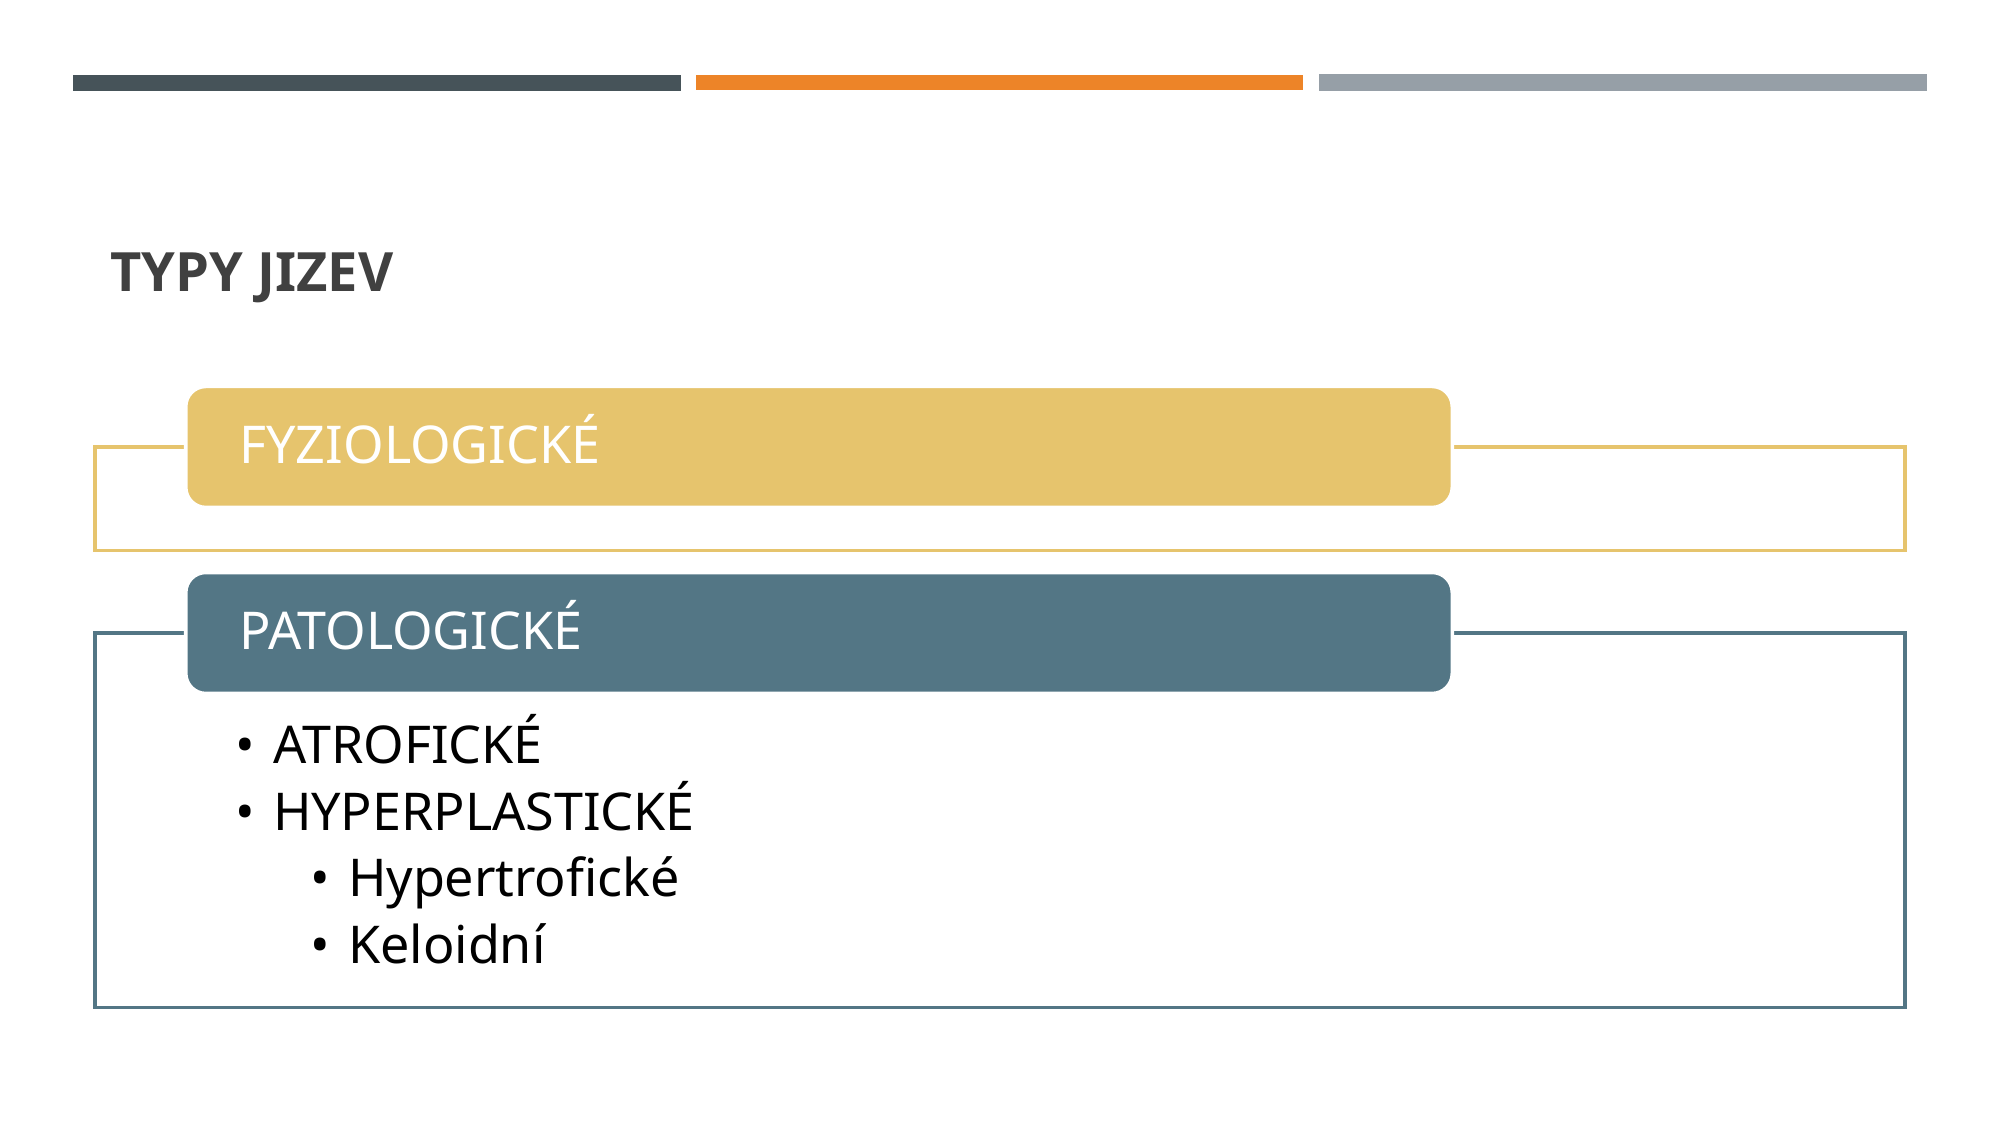

# TYPY JIZEV
FYZIOLOGICKÉ
PATOLOGICKÉ
ATROFICKÉ
HYPERPLASTICKÉ
Hypertrofické
Keloidní